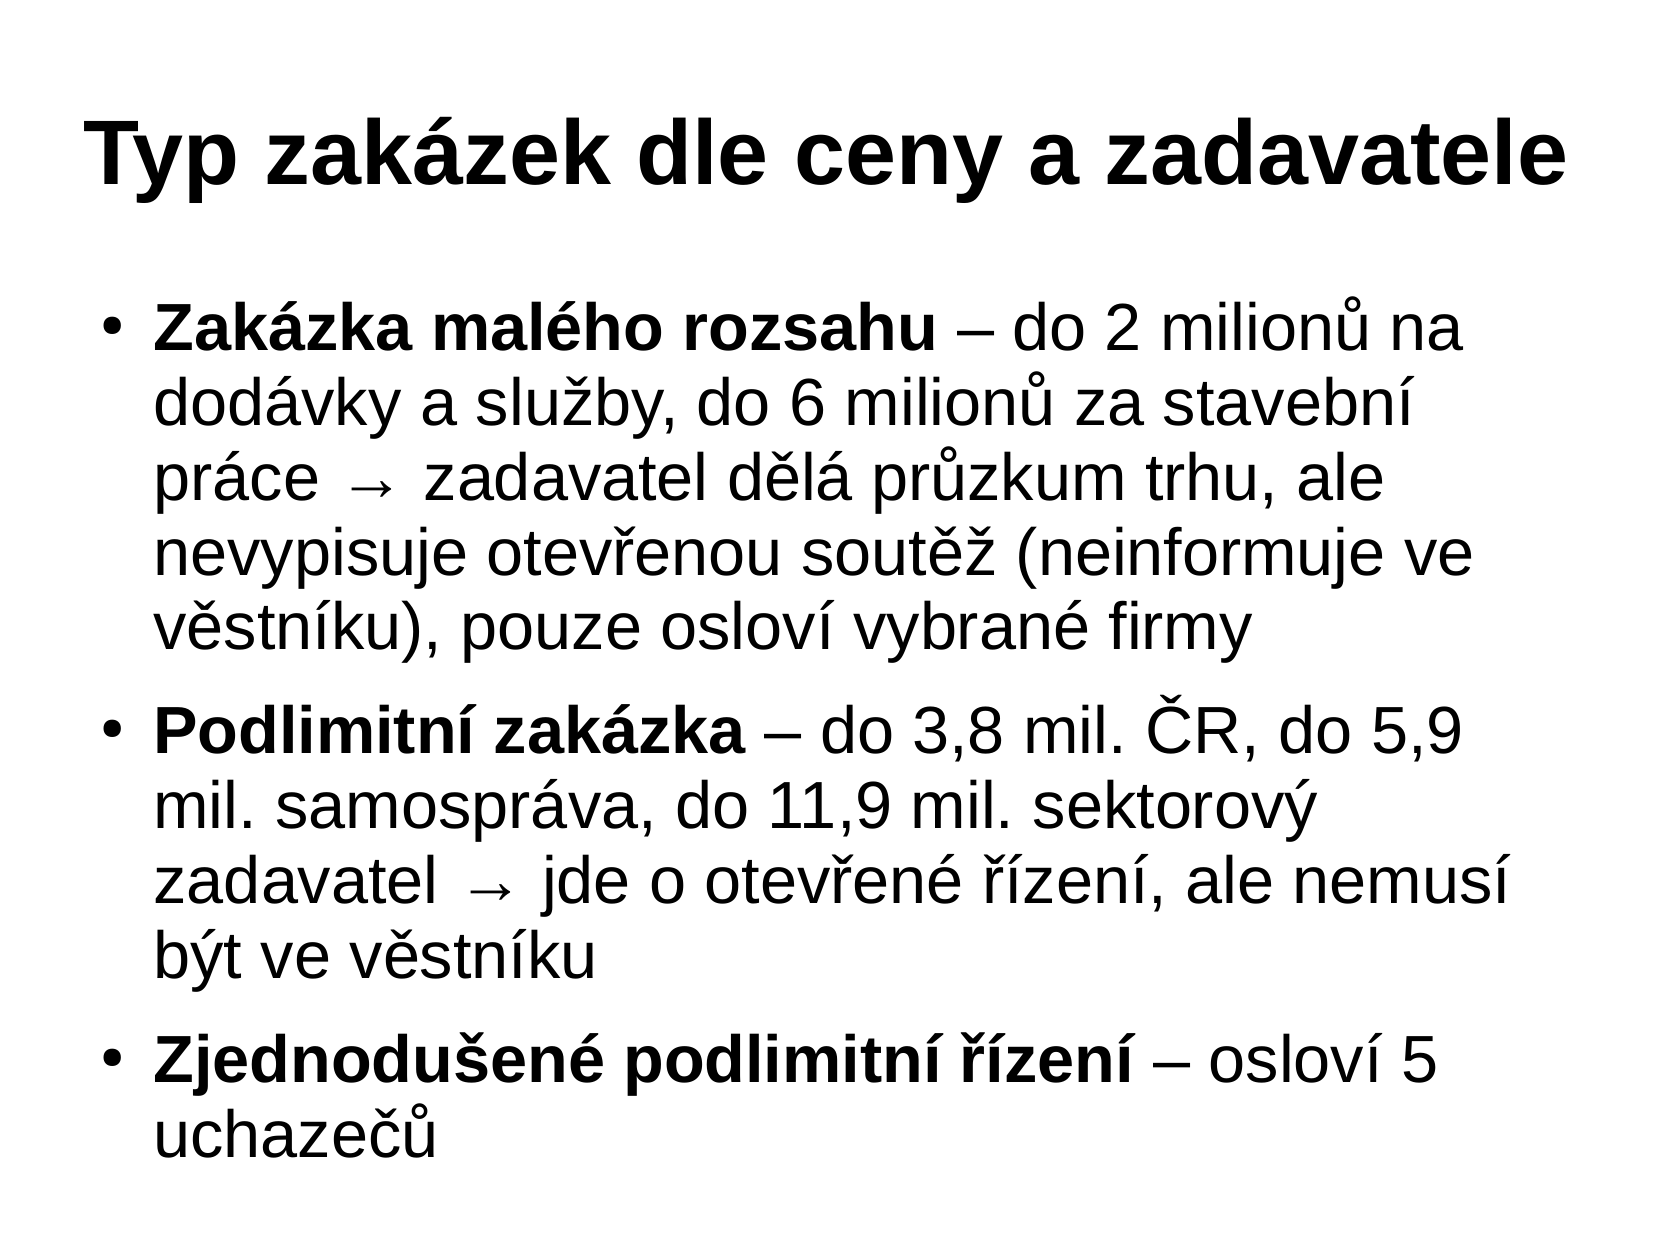

# Typ zakázek dle ceny a zadavatele
Zakázka malého rozsahu – do 2 milionů na dodávky a služby, do 6 milionů za stavební práce → zadavatel dělá průzkum trhu, ale nevypisuje otevřenou soutěž (neinformuje ve věstníku), pouze osloví vybrané firmy
Podlimitní zakázka – do 3,8 mil. ČR, do 5,9 mil. samospráva, do 11,9 mil. sektorový zadavatel → jde o otevřené řízení, ale nemusí být ve věstníku
Zjednodušené podlimitní řízení – osloví 5 uchazečů